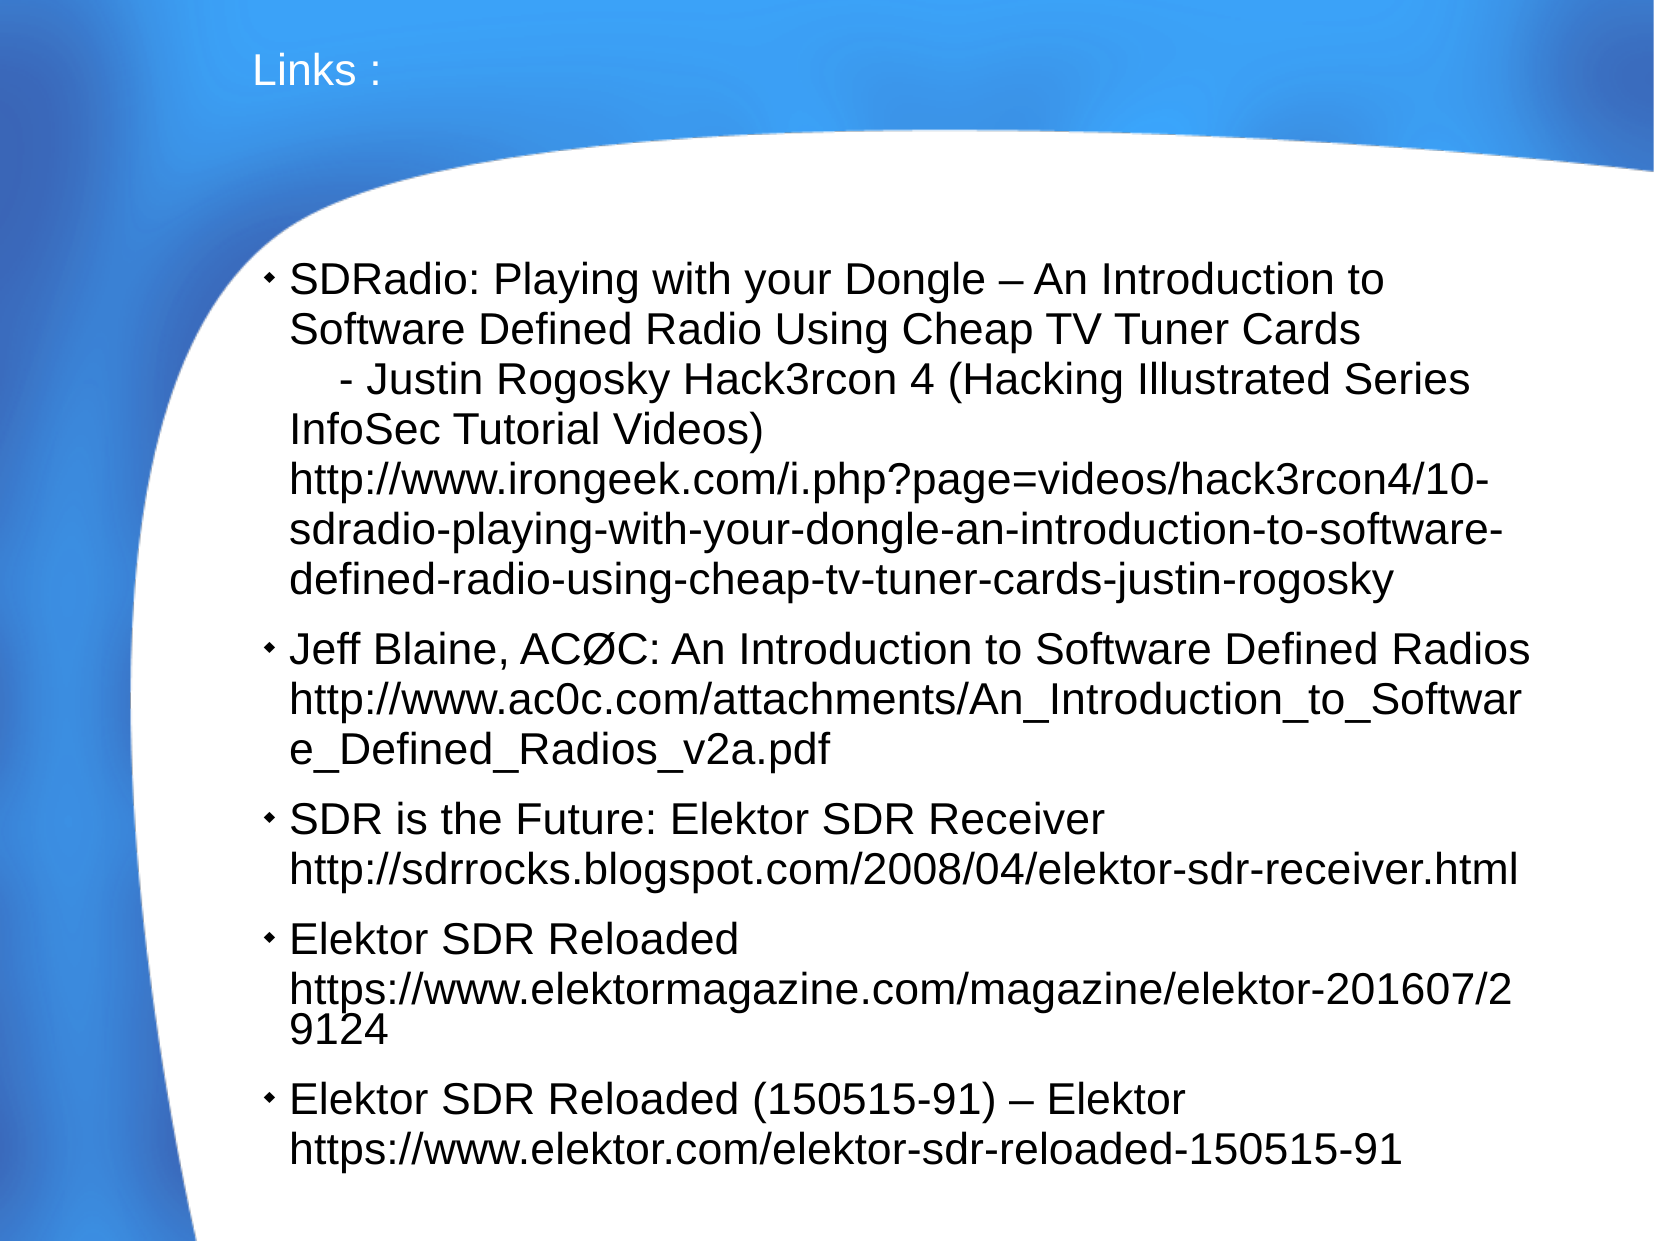

# Links :
SDRadio: Playing with your Dongle – An Introduction to Software Defined Radio Using Cheap TV Tuner Cards
 - Justin Rogosky Hack3rcon 4 (Hacking Illustrated Series InfoSec Tutorial Videos)
http://www.irongeek.com/i.php?page=videos/hack3rcon4/10-sdradio-playing-with-your-dongle-an-introduction-to-software-defined-radio-using-cheap-tv-tuner-cards-justin-rogosky
Jeff Blaine, ACØC: An Introduction to Software Defined Radios
http://www.ac0c.com/attachments/An_Introduction_to_Software_Defined_Radios_v2a.pdf
SDR is the Future: Elektor SDR Receiver
http://sdrrocks.blogspot.com/2008/04/elektor-sdr-receiver.html
Elektor SDR Reloaded
https://www.elektormagazine.com/magazine/elektor-201607/29124
Elektor SDR Reloaded (150515-91) – Elektor
https://www.elektor.com/elektor-sdr-reloaded-150515-91